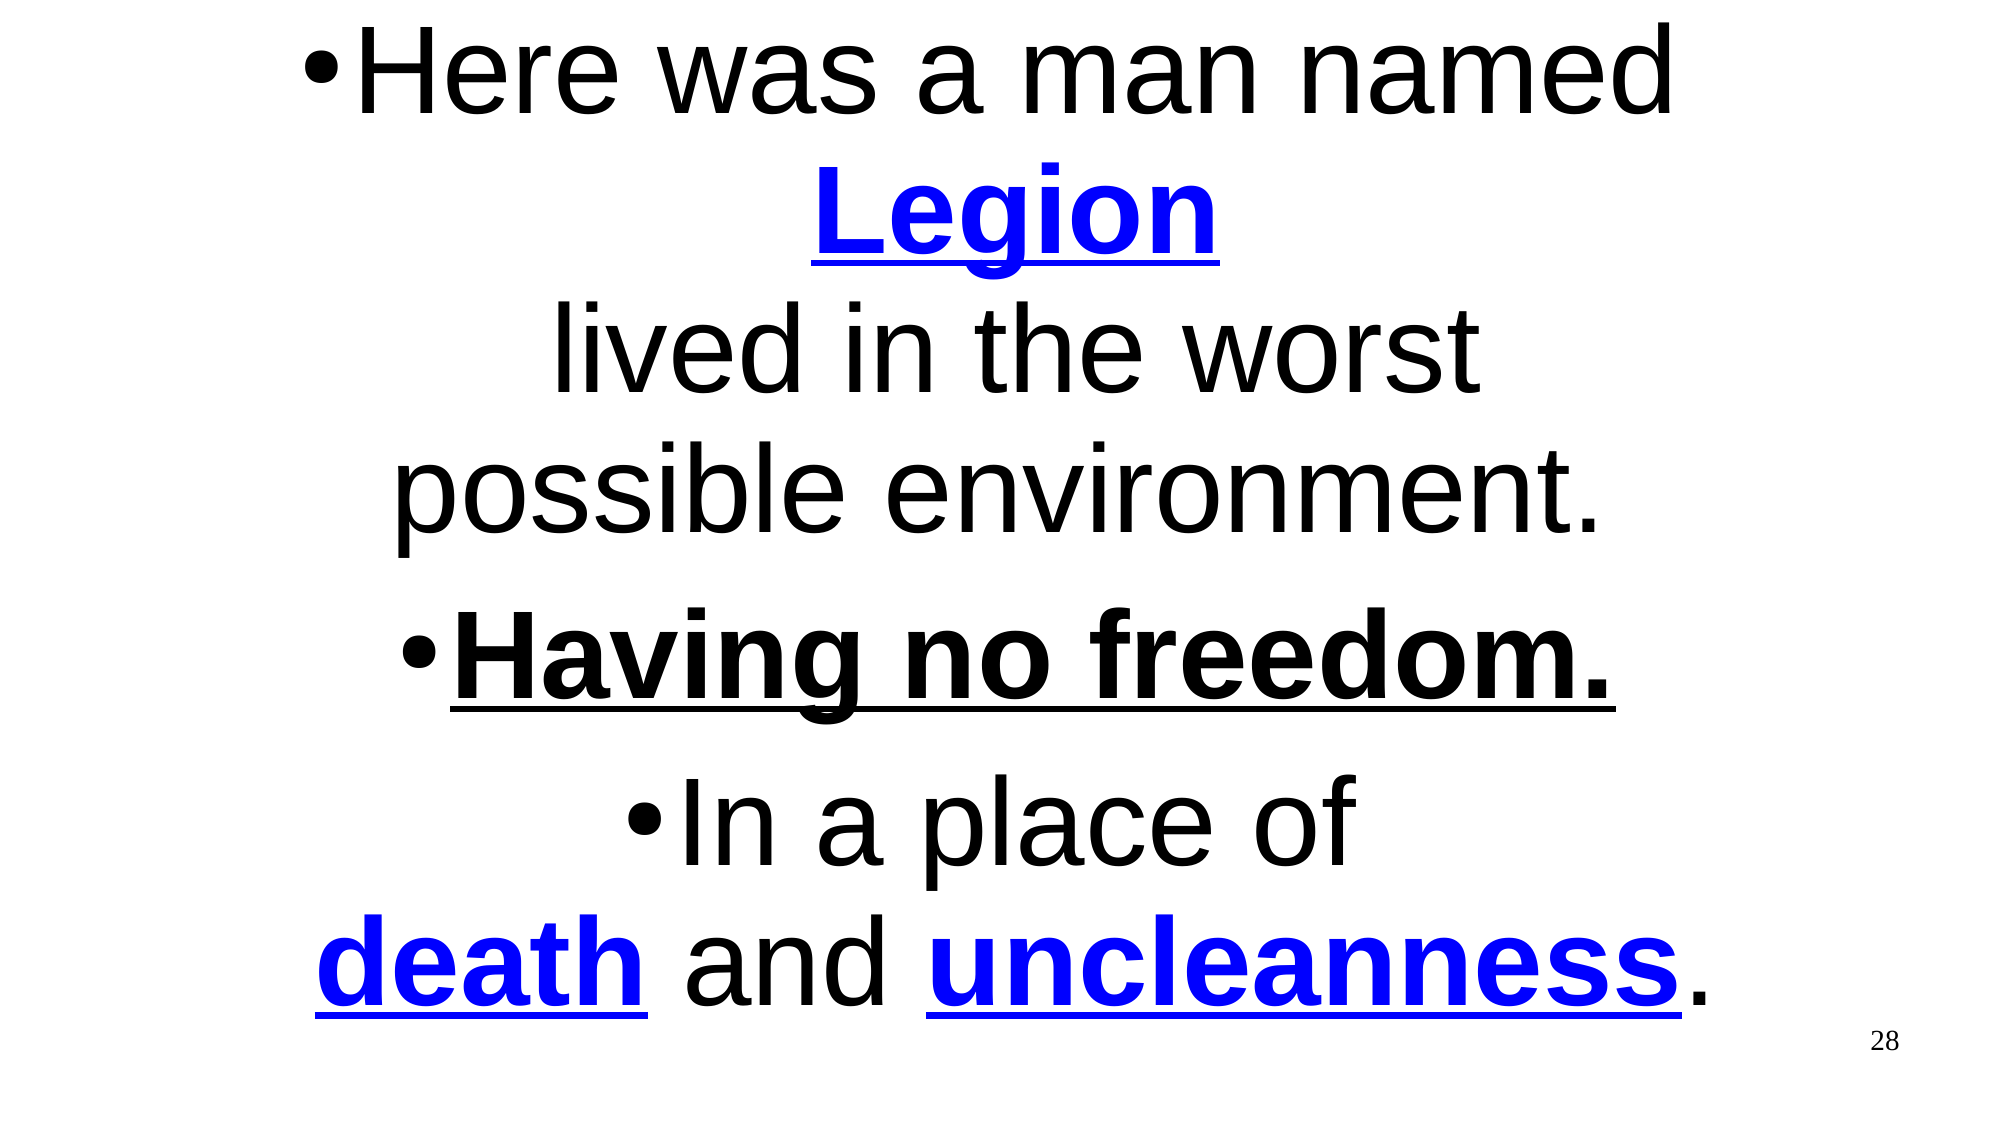

# Here was a man named Legion lived in the worst possible environment.
Having no freedom.
In a place of
death and uncleanness.
28